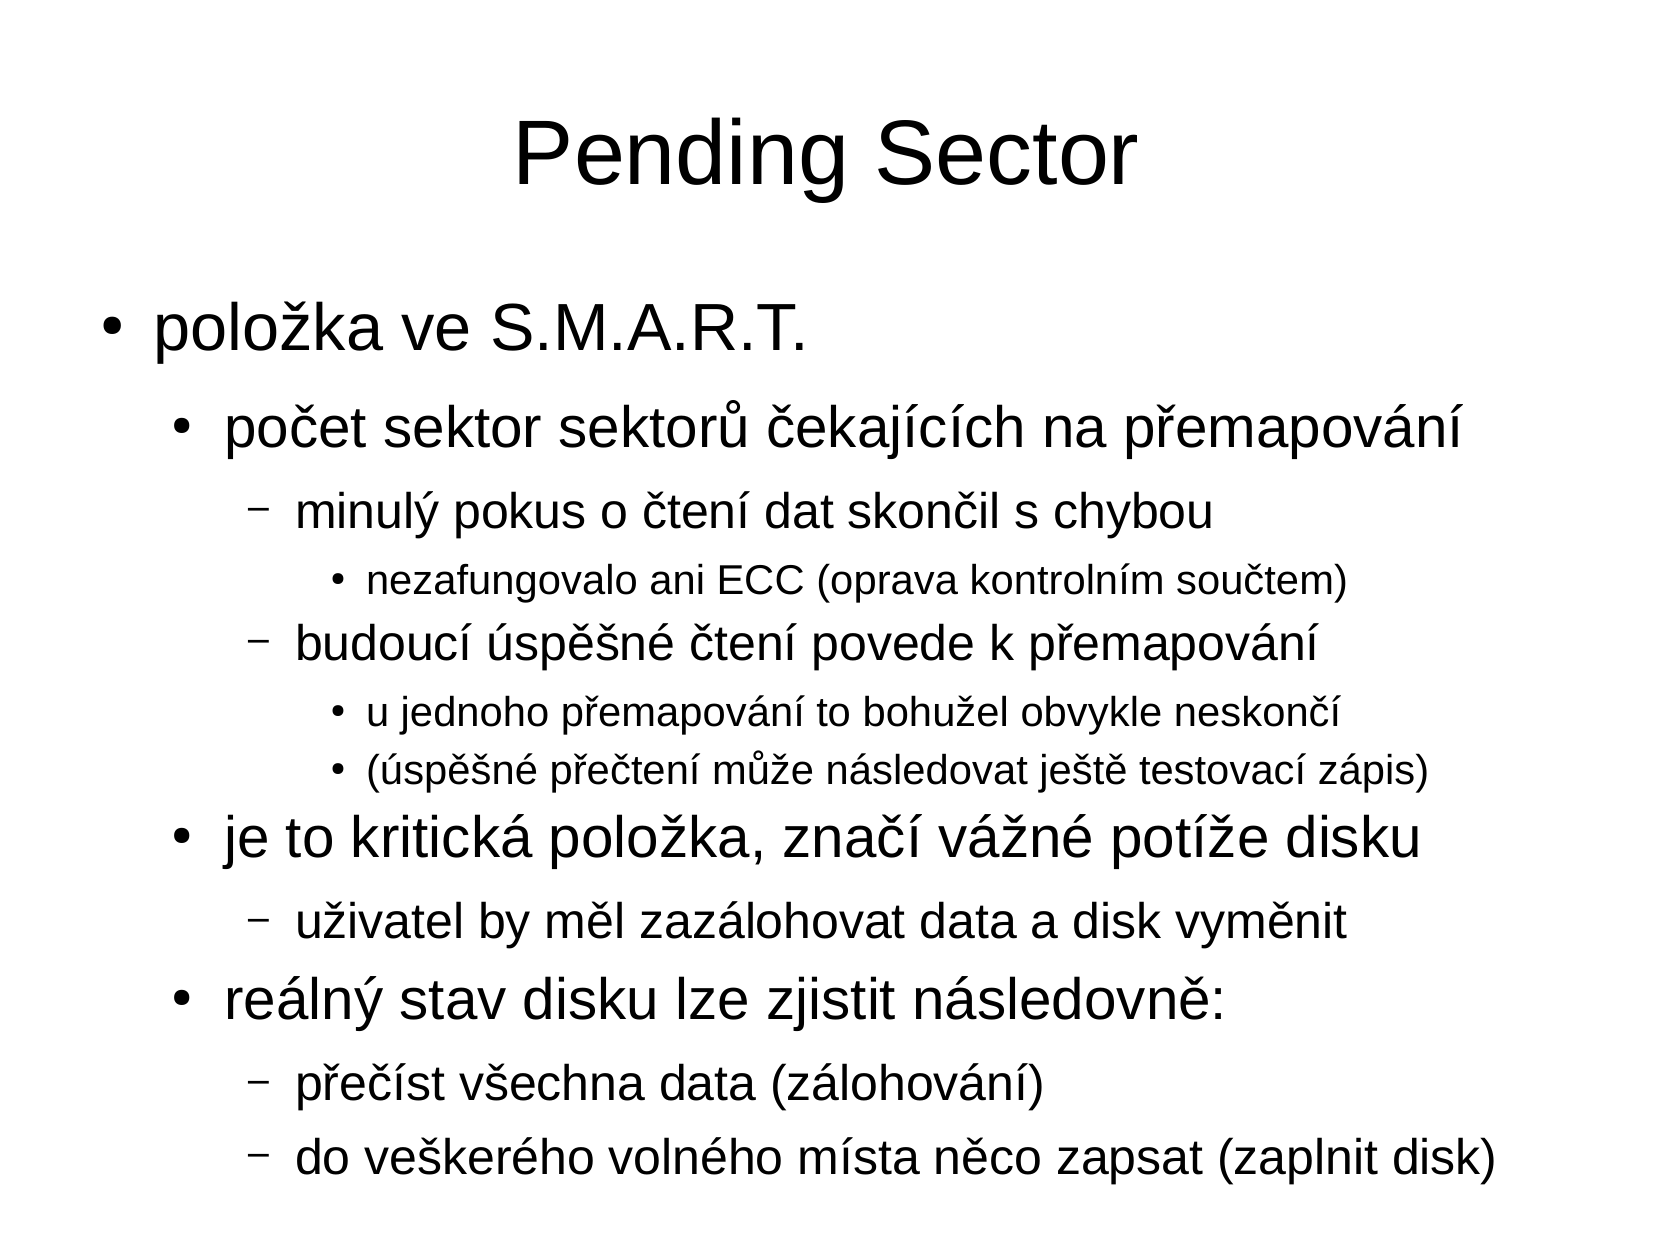

# Pending Sector
položka ve S.M.A.R.T.
počet sektor sektorů čekajících na přemapování
minulý pokus o čtení dat skončil s chybou
nezafungovalo ani ECC (oprava kontrolním součtem)
budoucí úspěšné čtení povede k přemapování
u jednoho přemapování to bohužel obvykle neskončí
(úspěšné přečtení může následovat ještě testovací zápis)
je to kritická položka, značí vážné potíže disku
uživatel by měl zazálohovat data a disk vyměnit
reálný stav disku lze zjistit následovně:
přečíst všechna data (zálohování)
do veškerého volného místa něco zapsat (zaplnit disk)